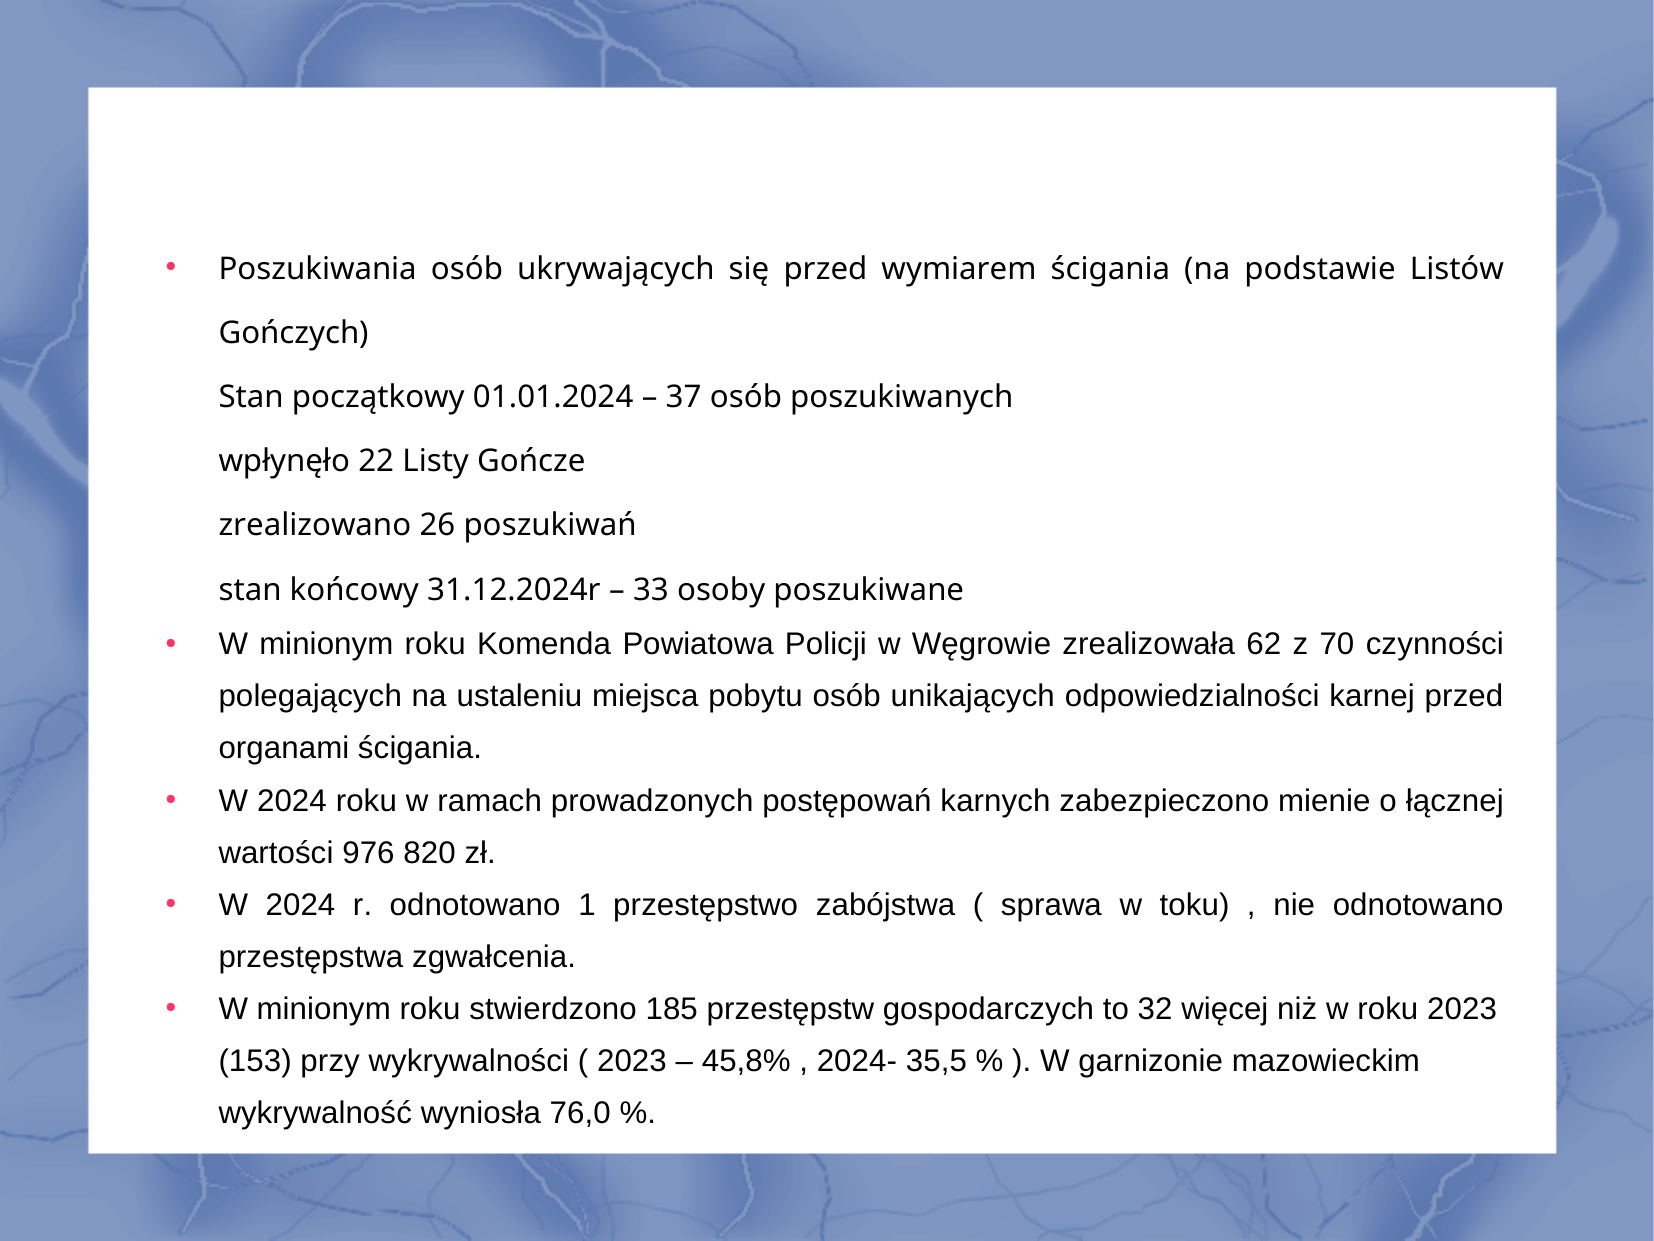

# Poszukiwania osób ukrywających się przed wymiarem ścigania (na podstawie Listów Gończych)
Stan początkowy 01.01.2024 – 37 osób poszukiwanych
wpłynęło 22 Listy Gończe
zrealizowano 26 poszukiwań
stan końcowy 31.12.2024r – 33 osoby poszukiwane
W minionym roku Komenda Powiatowa Policji w Węgrowie zrealizowała 62 z 70 czynności polegających na ustaleniu miejsca pobytu osób unikających odpowiedzialności karnej przed organami ścigania.
W 2024 roku w ramach prowadzonych postępowań karnych zabezpieczono mienie o łącznej wartości 976 820 zł.
W 2024 r. odnotowano 1 przestępstwo zabójstwa ( sprawa w toku) , nie odnotowano przestępstwa zgwałcenia.
W minionym roku stwierdzono 185 przestępstw gospodarczych to 32 więcej niż w roku 2023 (153) przy wykrywalności ( 2023 – 45,8% , 2024- 35,5 % ). W garnizonie mazowieckim wykrywalność wyniosła 76,0 %.